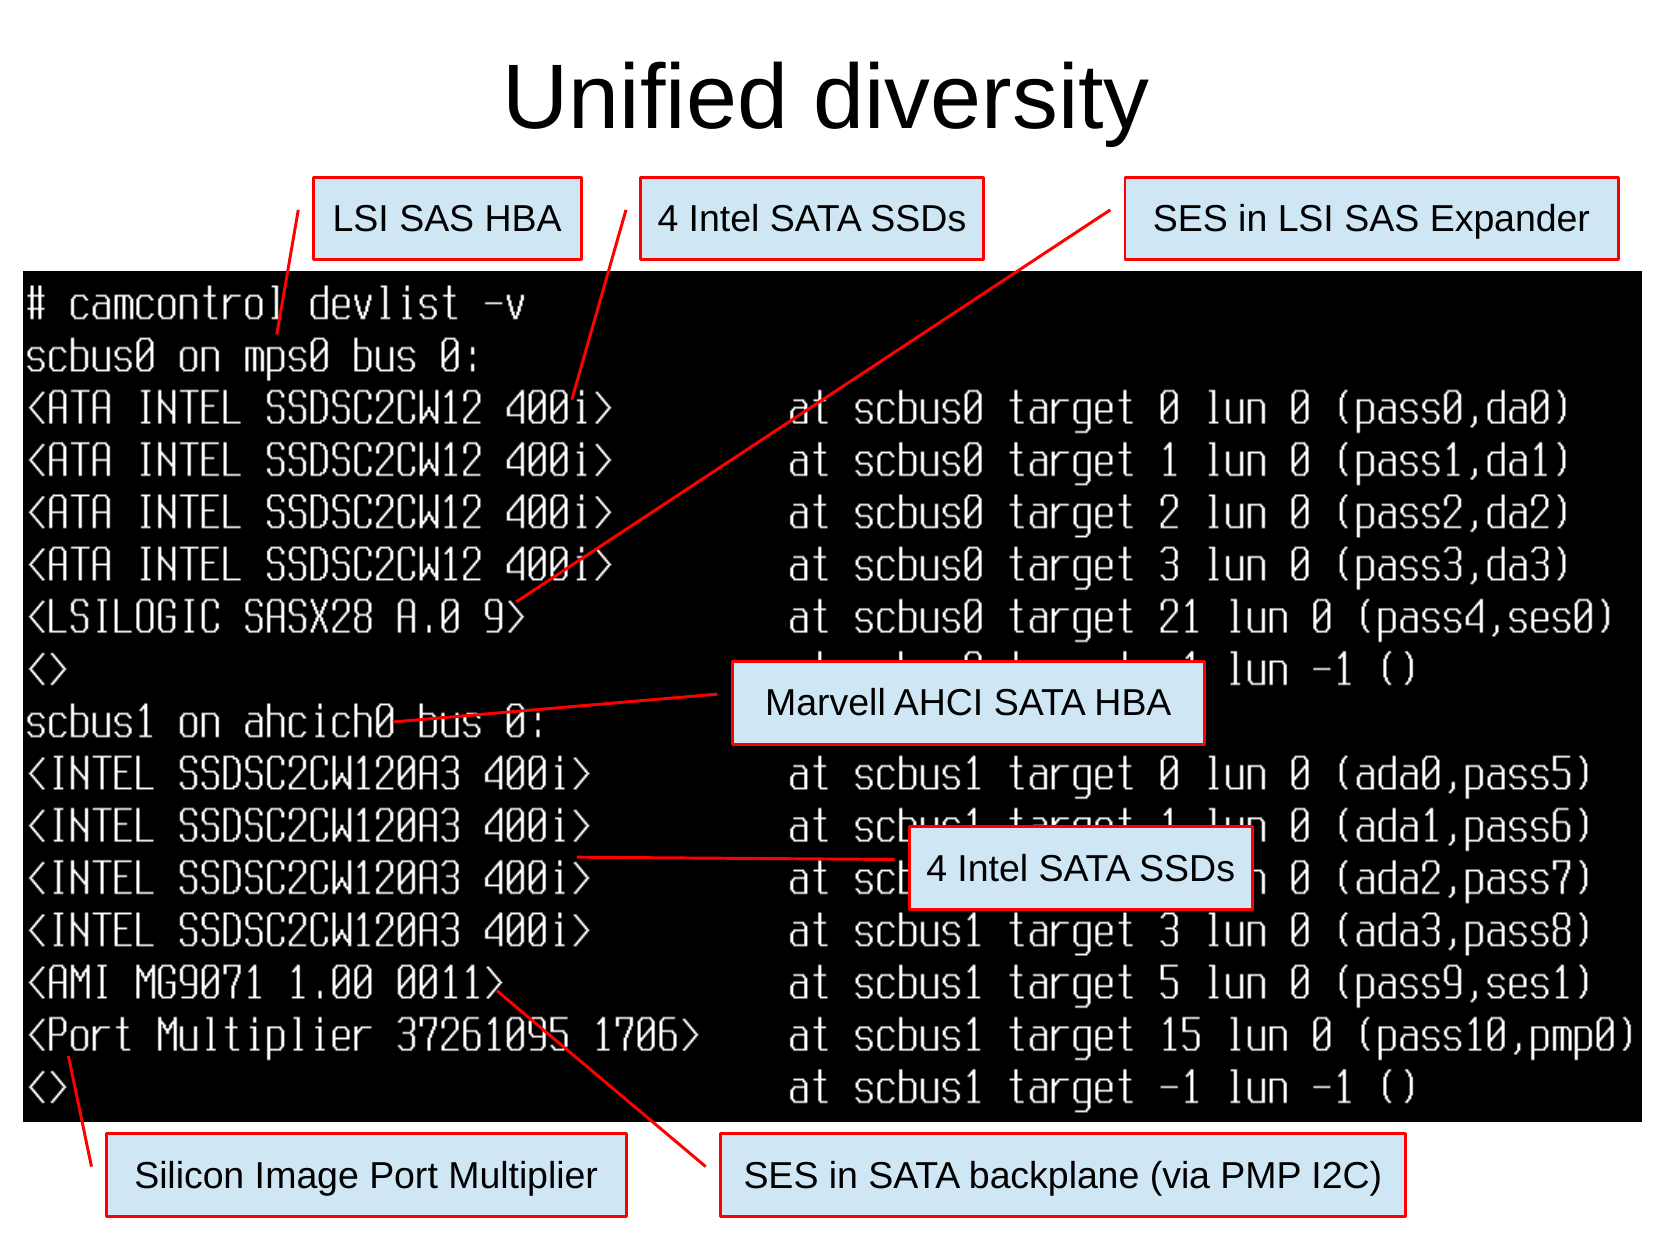

# Unified diversity
LSI SAS HBA
4 Intel SATA SSDs
SES in LSI SAS Expander
Marvell AHCI SATA HBA
4 Intel SATA SSDs
Silicon Image Port Multiplier
SES in SATA backplane (via PMP I2C)